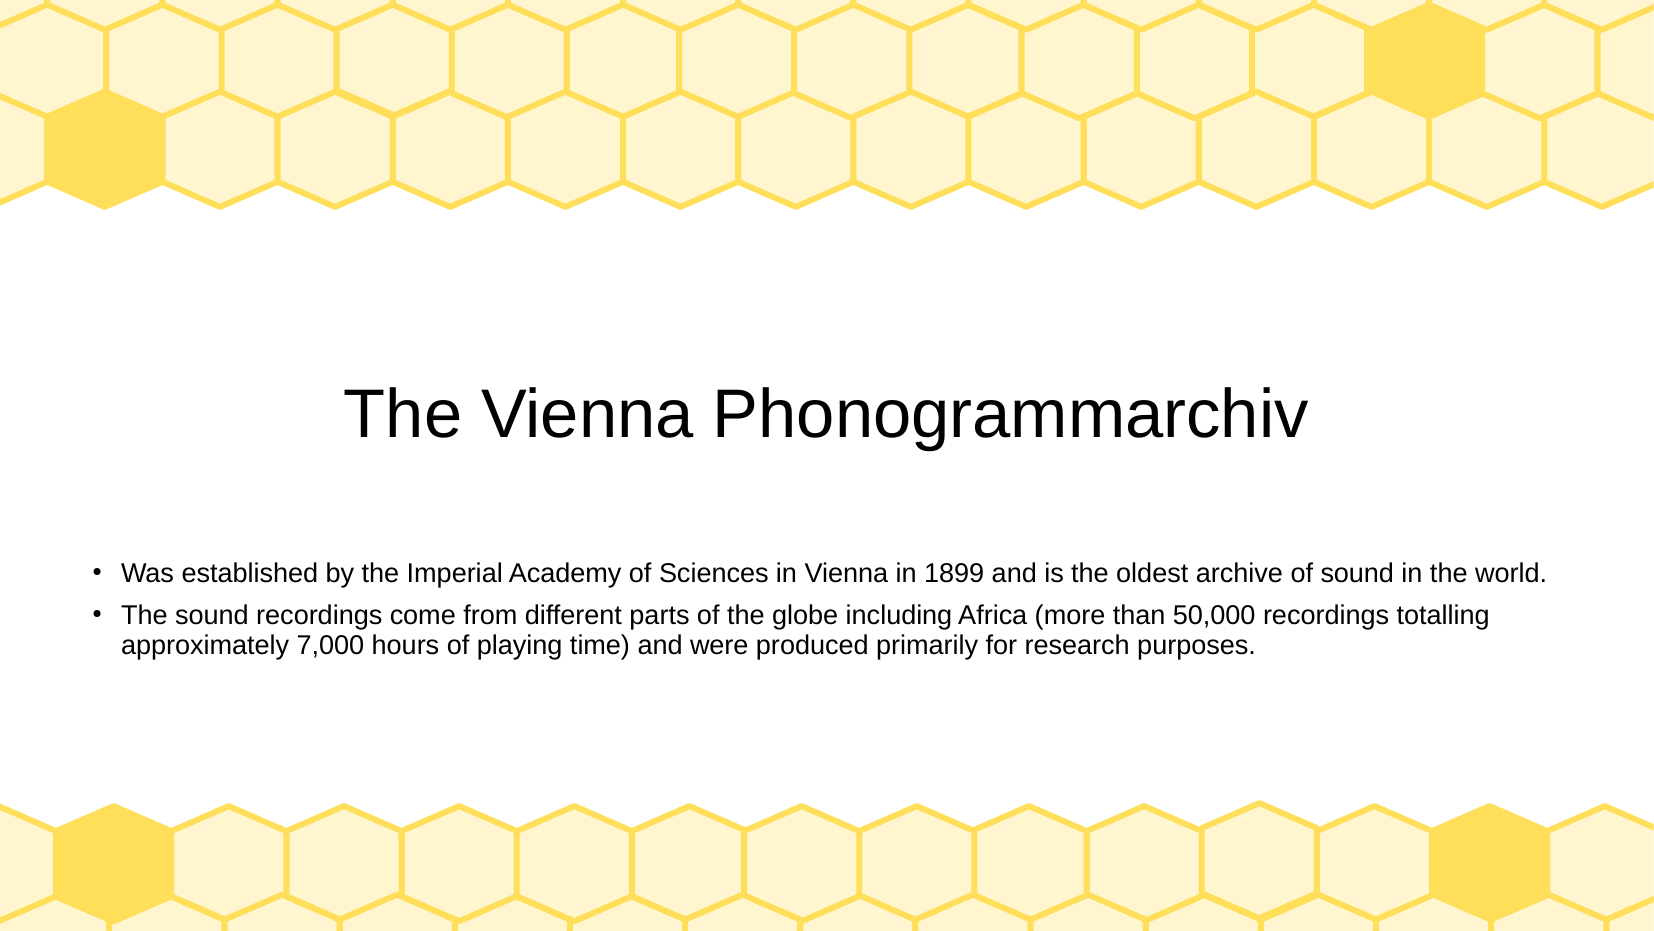

# The Vienna Phonogrammarchiv
Was established by the Imperial Academy of Sciences in Vienna in 1899 and is the oldest archive of sound in the world.
The sound recordings come from different parts of the globe including Africa (more than 50,000 recordings totalling approximately 7,000 hours of playing time) and were produced primarily for research purposes.